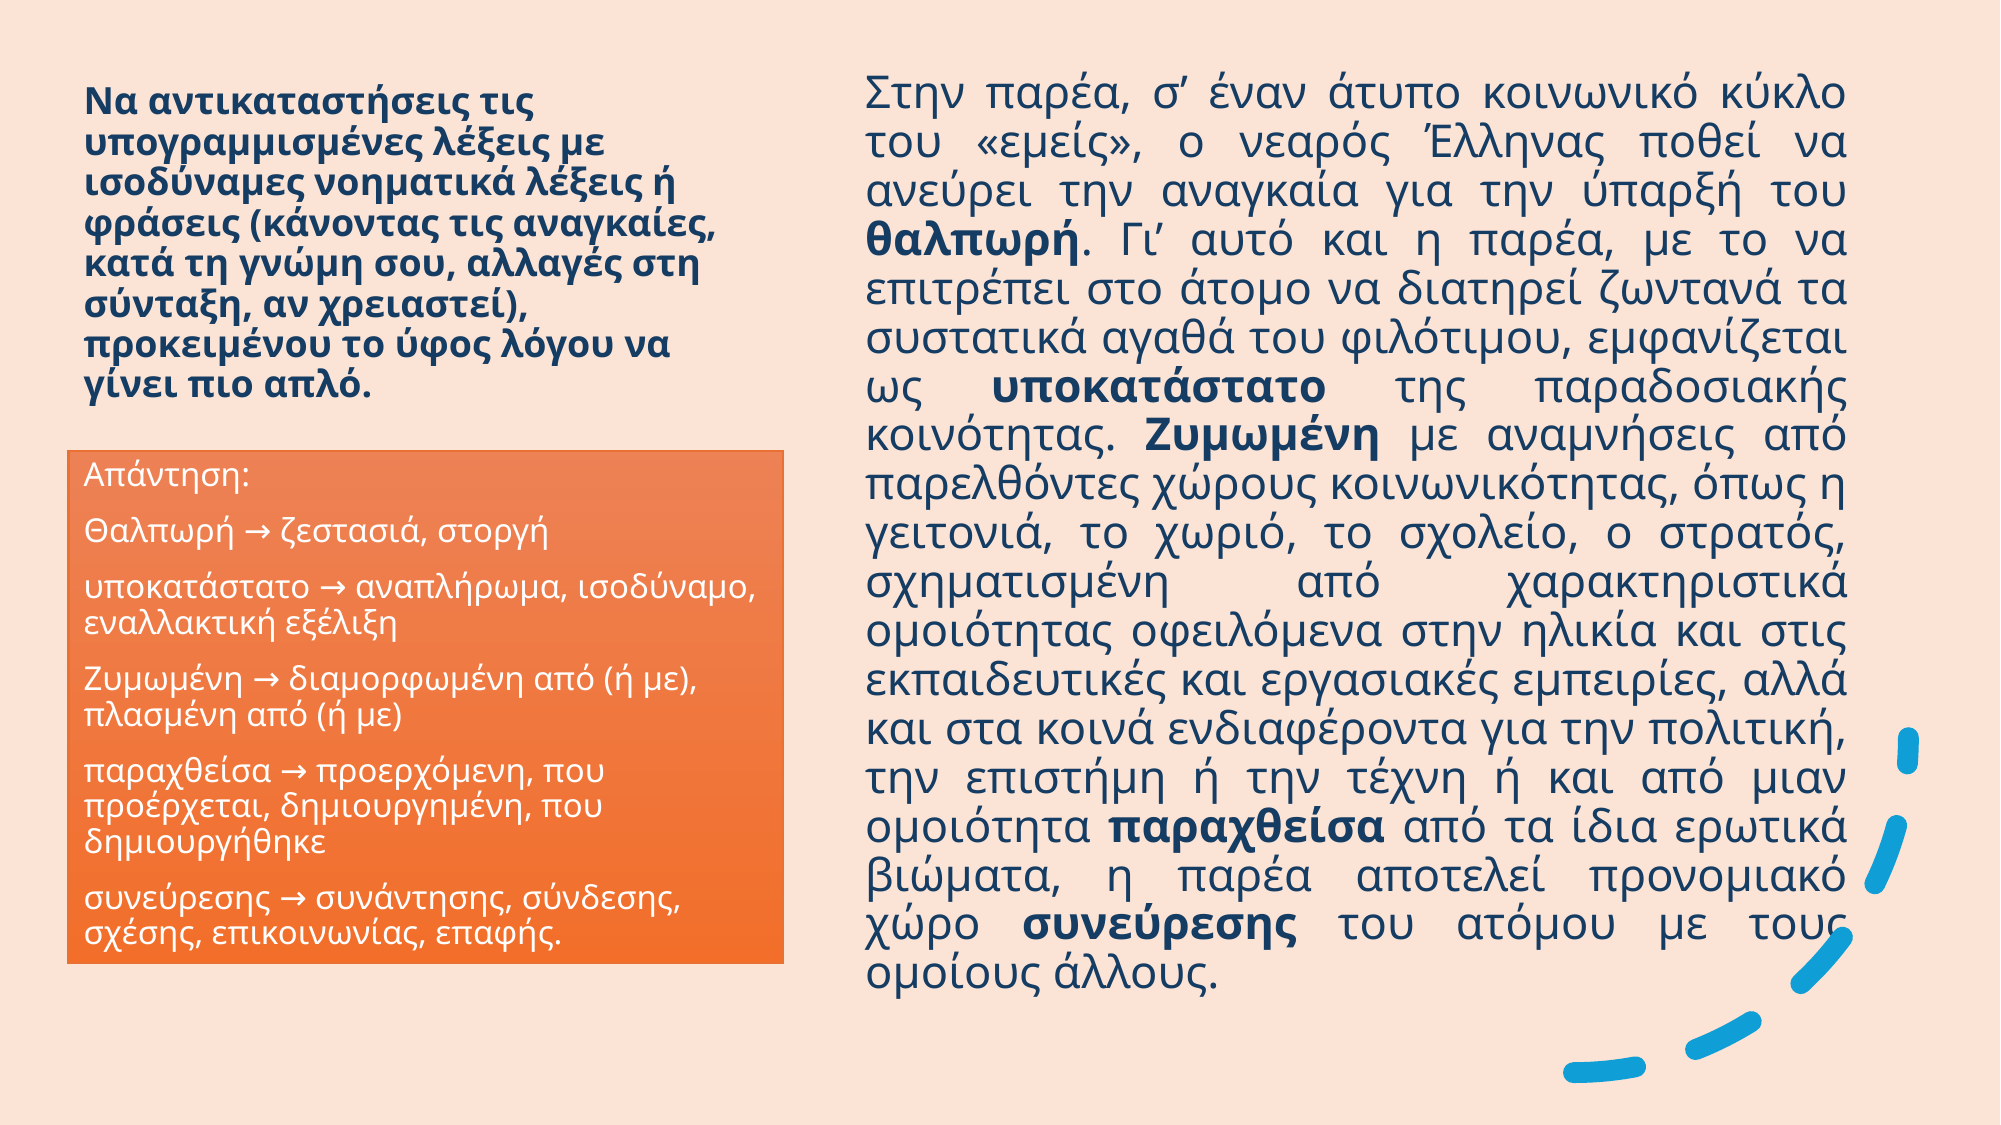

Στην παρέα, σ’ έναν άτυπο κοινωνικό κύκλο του «εμείς», ο νεαρός Έλληνας ποθεί να ανεύρει την αναγκαία για την ύπαρξή του θαλπωρή. Γι’ αυτό και η παρέα, με το να επιτρέπει στο άτομο να διατηρεί ζωντανά τα συστατικά αγαθά του φιλότιμου, εμφανίζεται ως υποκατάστατο της παραδοσιακής κοινότητας. Ζυμωμένη με αναμνήσεις από παρελθόντες χώρους κοινωνικότητας, όπως η γειτονιά, το χωριό, το σχολείο, ο στρατός, σχηματισμένη από χαρακτηριστικά ομοιότητας οφειλόμενα στην ηλικία και στις εκπαιδευτικές και εργασιακές εμπειρίες, αλλά και στα κοινά ενδιαφέροντα για την πολιτική, την επιστήμη ή την τέχνη ή και από μιαν ομοιότητα παραχθείσα από τα ίδια ερωτικά βιώματα, η παρέα αποτελεί προνομιακό χώρο συνεύρεσης του ατόμου με τους ομοίους άλλους.
# Να αντικαταστήσεις τις υπογραμμισμένες λέξεις με ισοδύναμες νοηματικά λέξεις ή φράσεις (κάνοντας τις αναγκαίες, κατά τη γνώμη σου, αλλαγές στη σύνταξη, αν χρειαστεί), προκειμένου το ύφος λόγου να γίνει πιο απλό.
Απάντηση:
Θαλπωρή → ζεστασιά, στοργή
υποκατάστατο → αναπλήρωμα, ισοδύναμο, εναλλακτική εξέλιξη
Ζυμωμένη → διαμορφωμένη από (ή με), πλασμένη από (ή με)
παραχθείσα → προερχόμενη, που προέρχεται, δημιουργημένη, που δημιουργήθηκε
συνεύρεσης → συνάντησης, σύνδεσης, σχέσης, επικοινωνίας, επαφής.